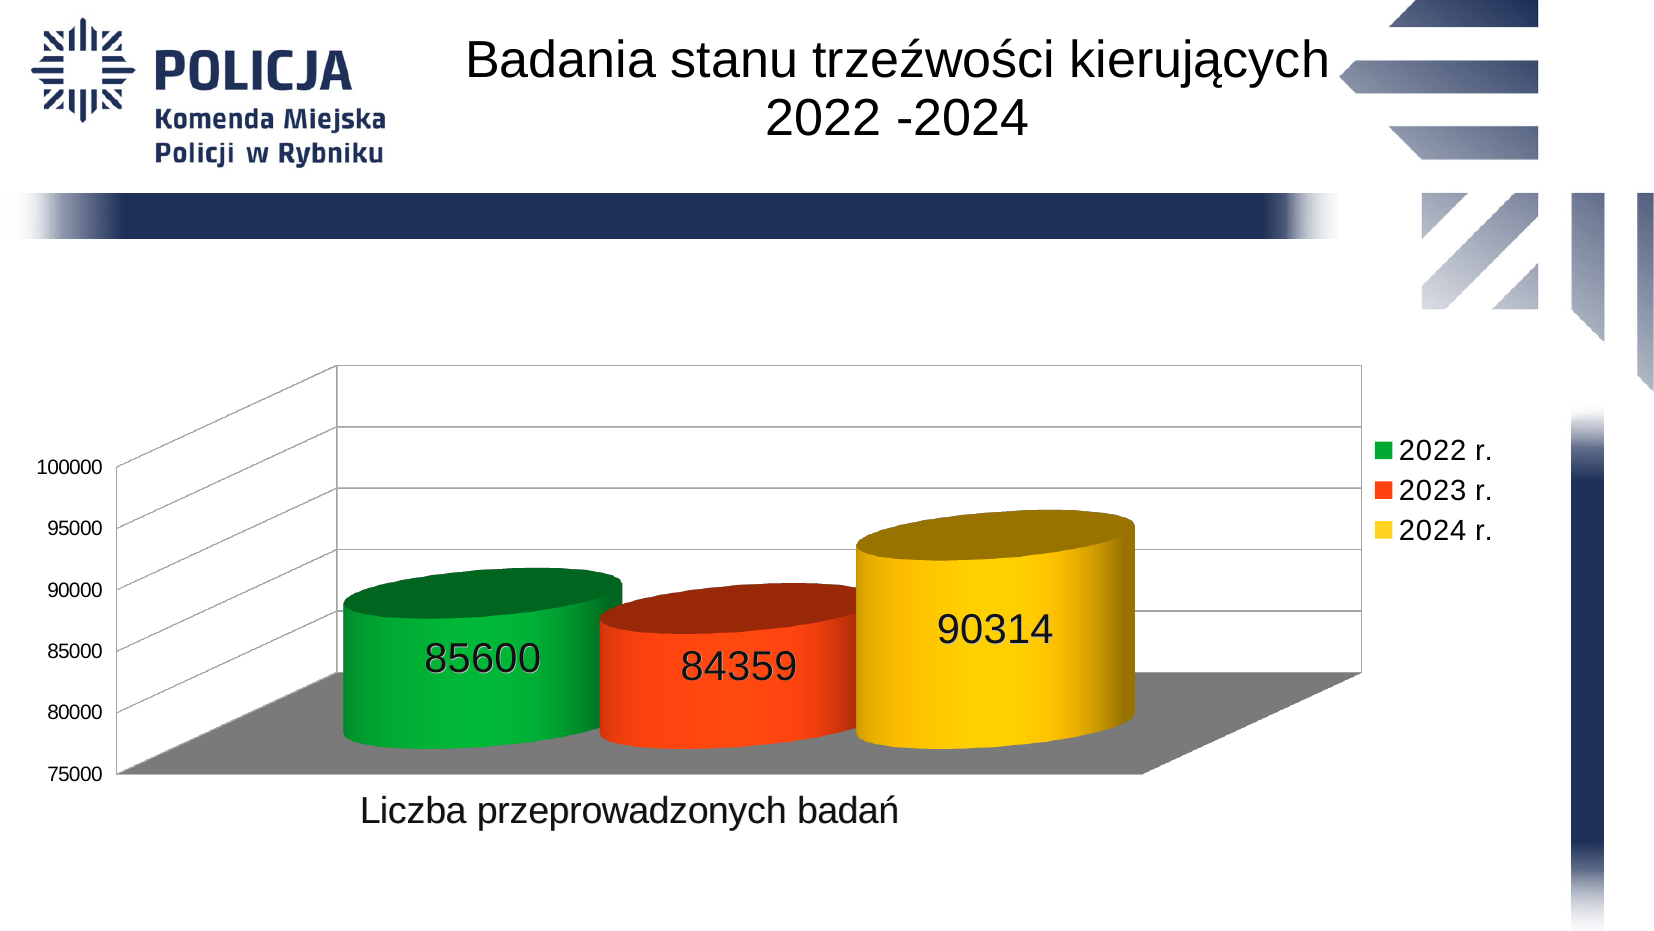

# Badania stanu trzeźwości kierujących 2022 -2024
[unsupported chart]